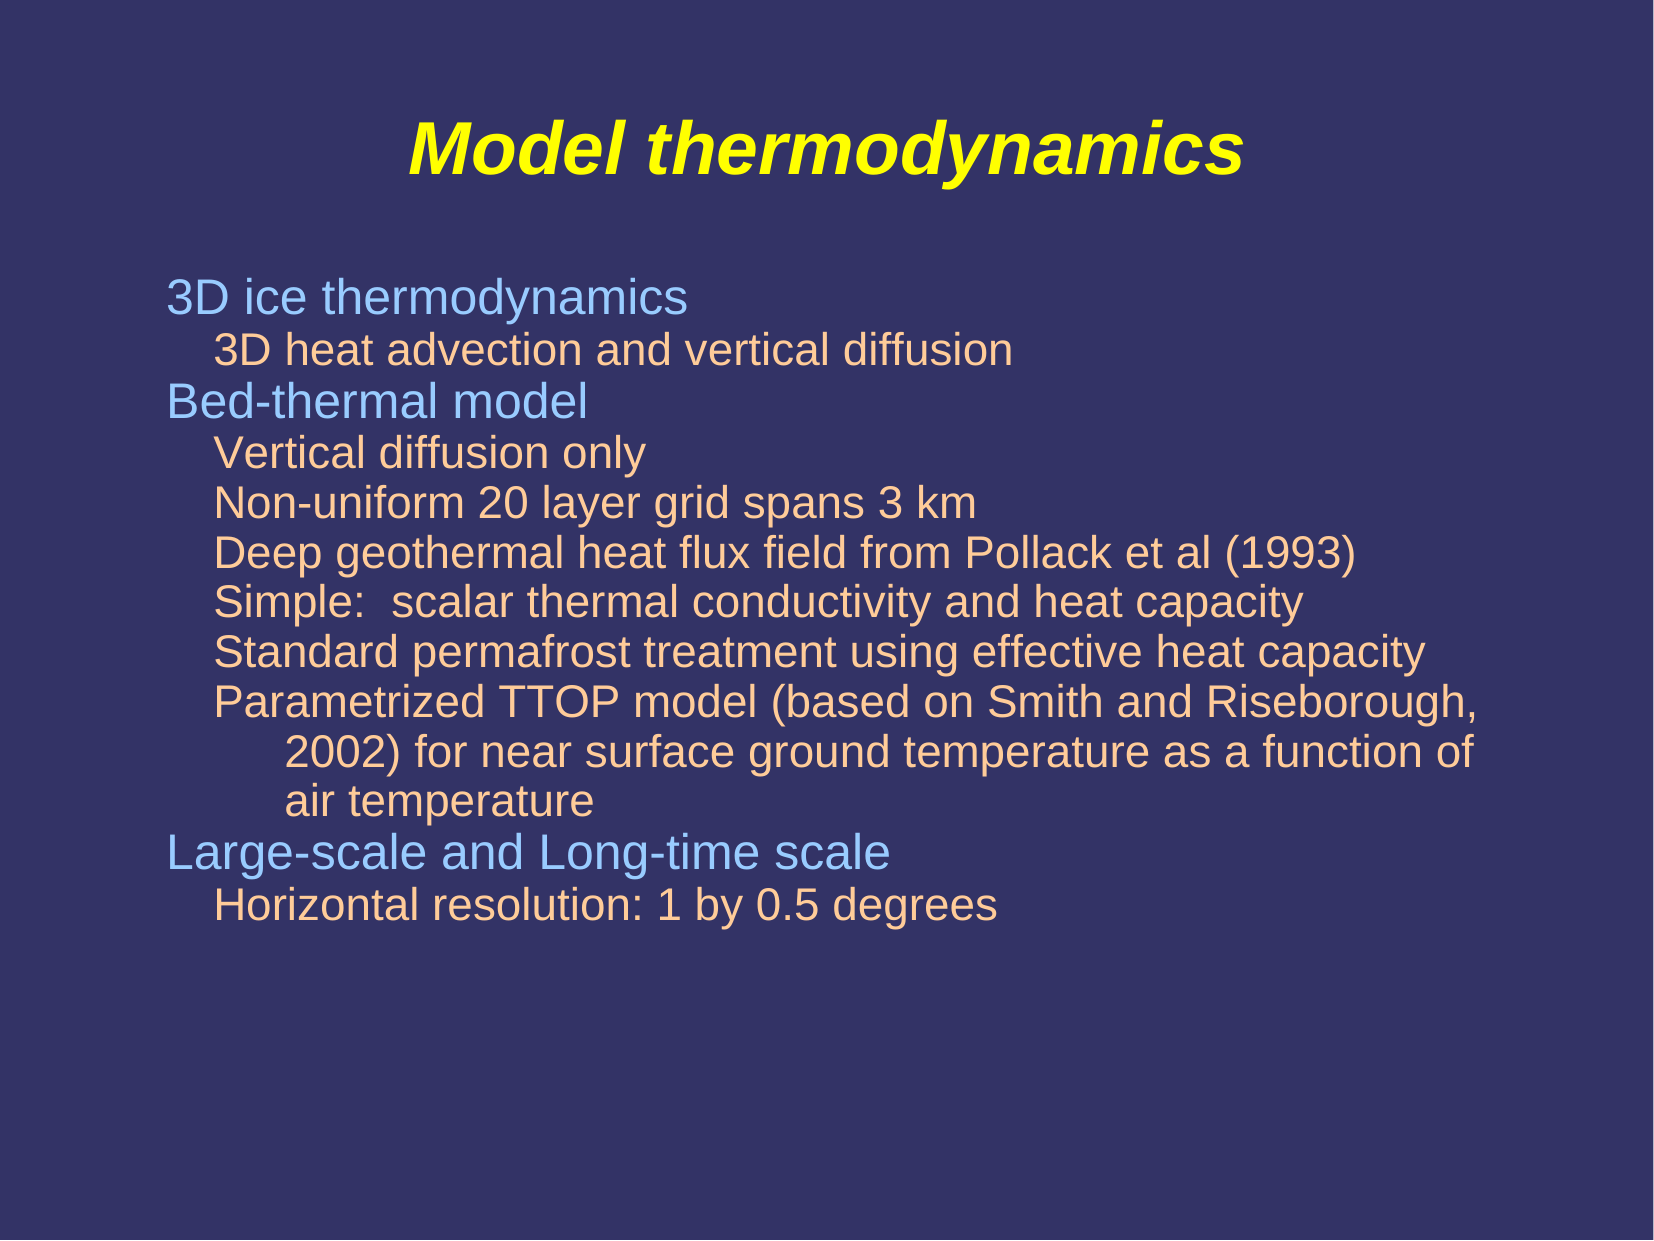

# Model thermodynamics
3D ice thermodynamics
3D heat advection and vertical diffusion
Bed-thermal model
Vertical diffusion only
Non-uniform 20 layer grid spans 3 km
Deep geothermal heat flux field from Pollack et al (1993)
Simple: scalar thermal conductivity and heat capacity
Standard permafrost treatment using effective heat capacity
Parametrized TTOP model (based on Smith and Riseborough, 2002) for near surface ground temperature as a function of air temperature
Large-scale and Long-time scale
Horizontal resolution: 1 by 0.5 degrees